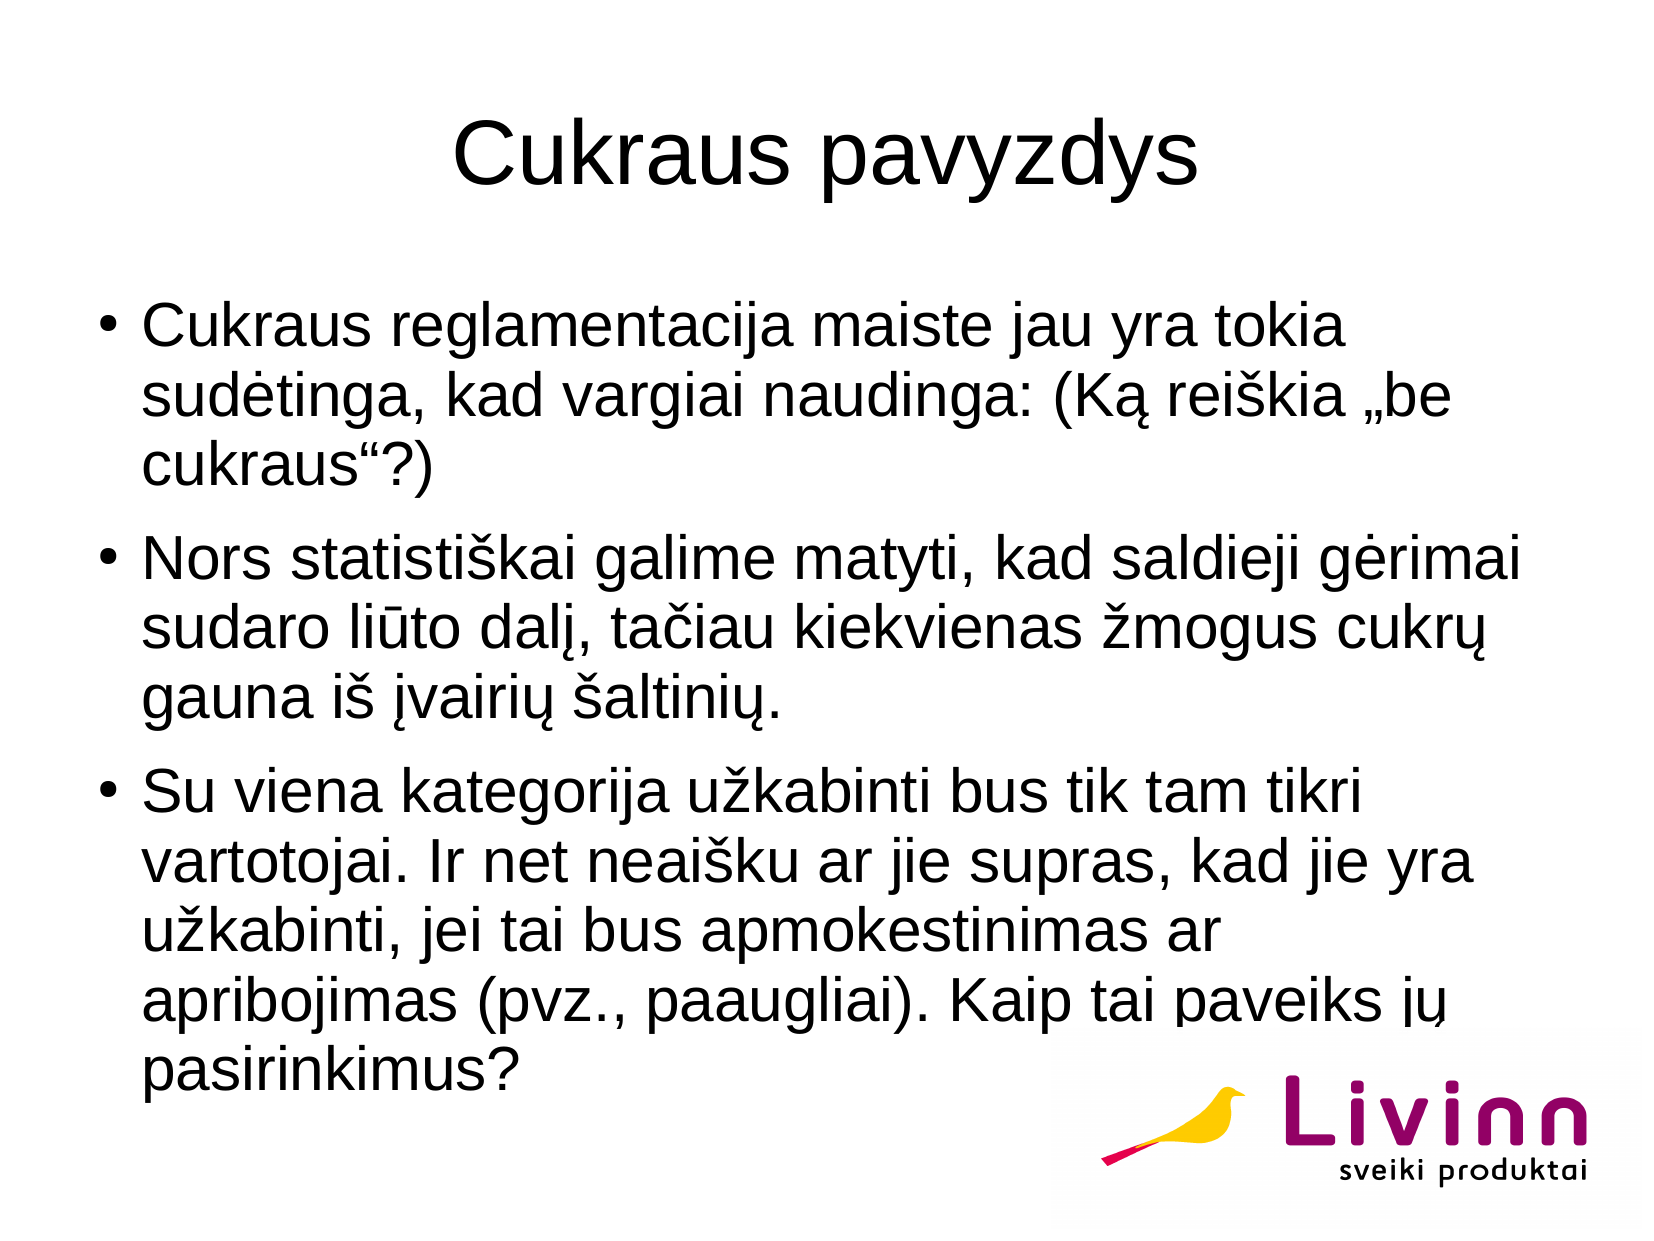

# Cukraus pavyzdys
Cukraus reglamentacija maiste jau yra tokia sudėtinga, kad vargiai naudinga: (Ką reiškia „be cukraus“?)
Nors statistiškai galime matyti, kad saldieji gėrimai sudaro liūto dalį, tačiau kiekvienas žmogus cukrų gauna iš įvairių šaltinių.
Su viena kategorija užkabinti bus tik tam tikri vartotojai. Ir net neaišku ar jie supras, kad jie yra užkabinti, jei tai bus apmokestinimas ar apribojimas (pvz., paaugliai). Kaip tai paveiks jų pasirinkimus?